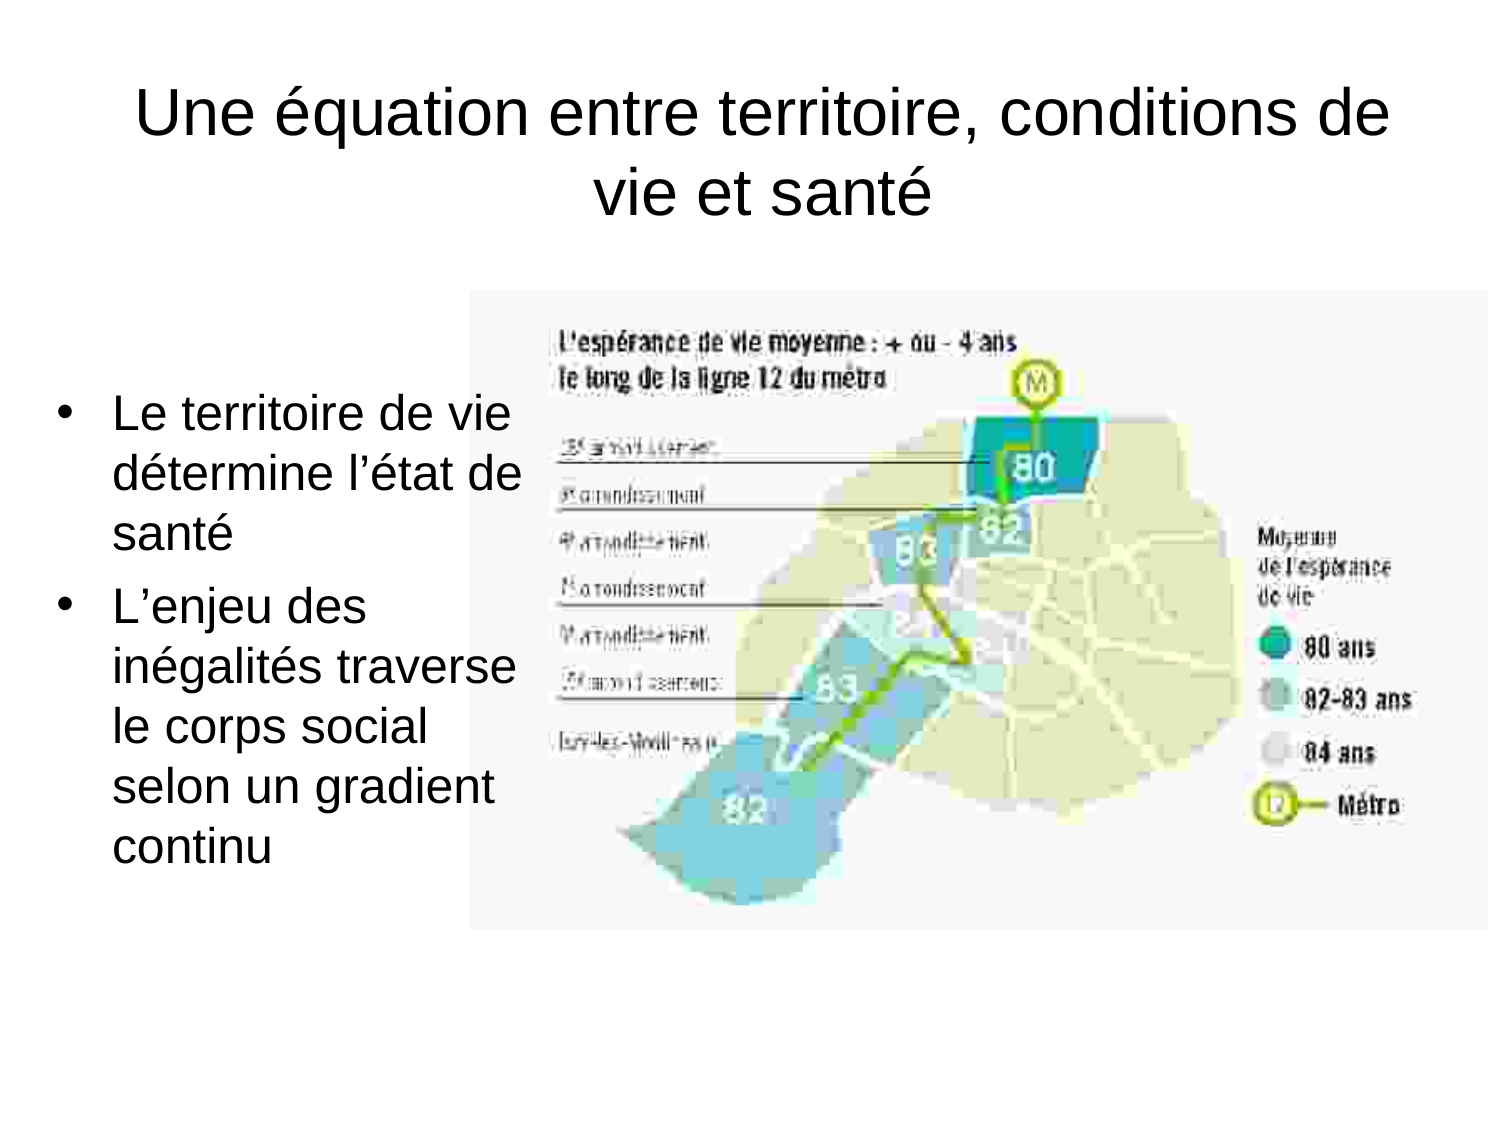

Une équation entre territoire, conditions de vie et santé
Le territoire de vie détermine l’état de santé
L’enjeu des inégalités traverse le corps social selon un gradient continu